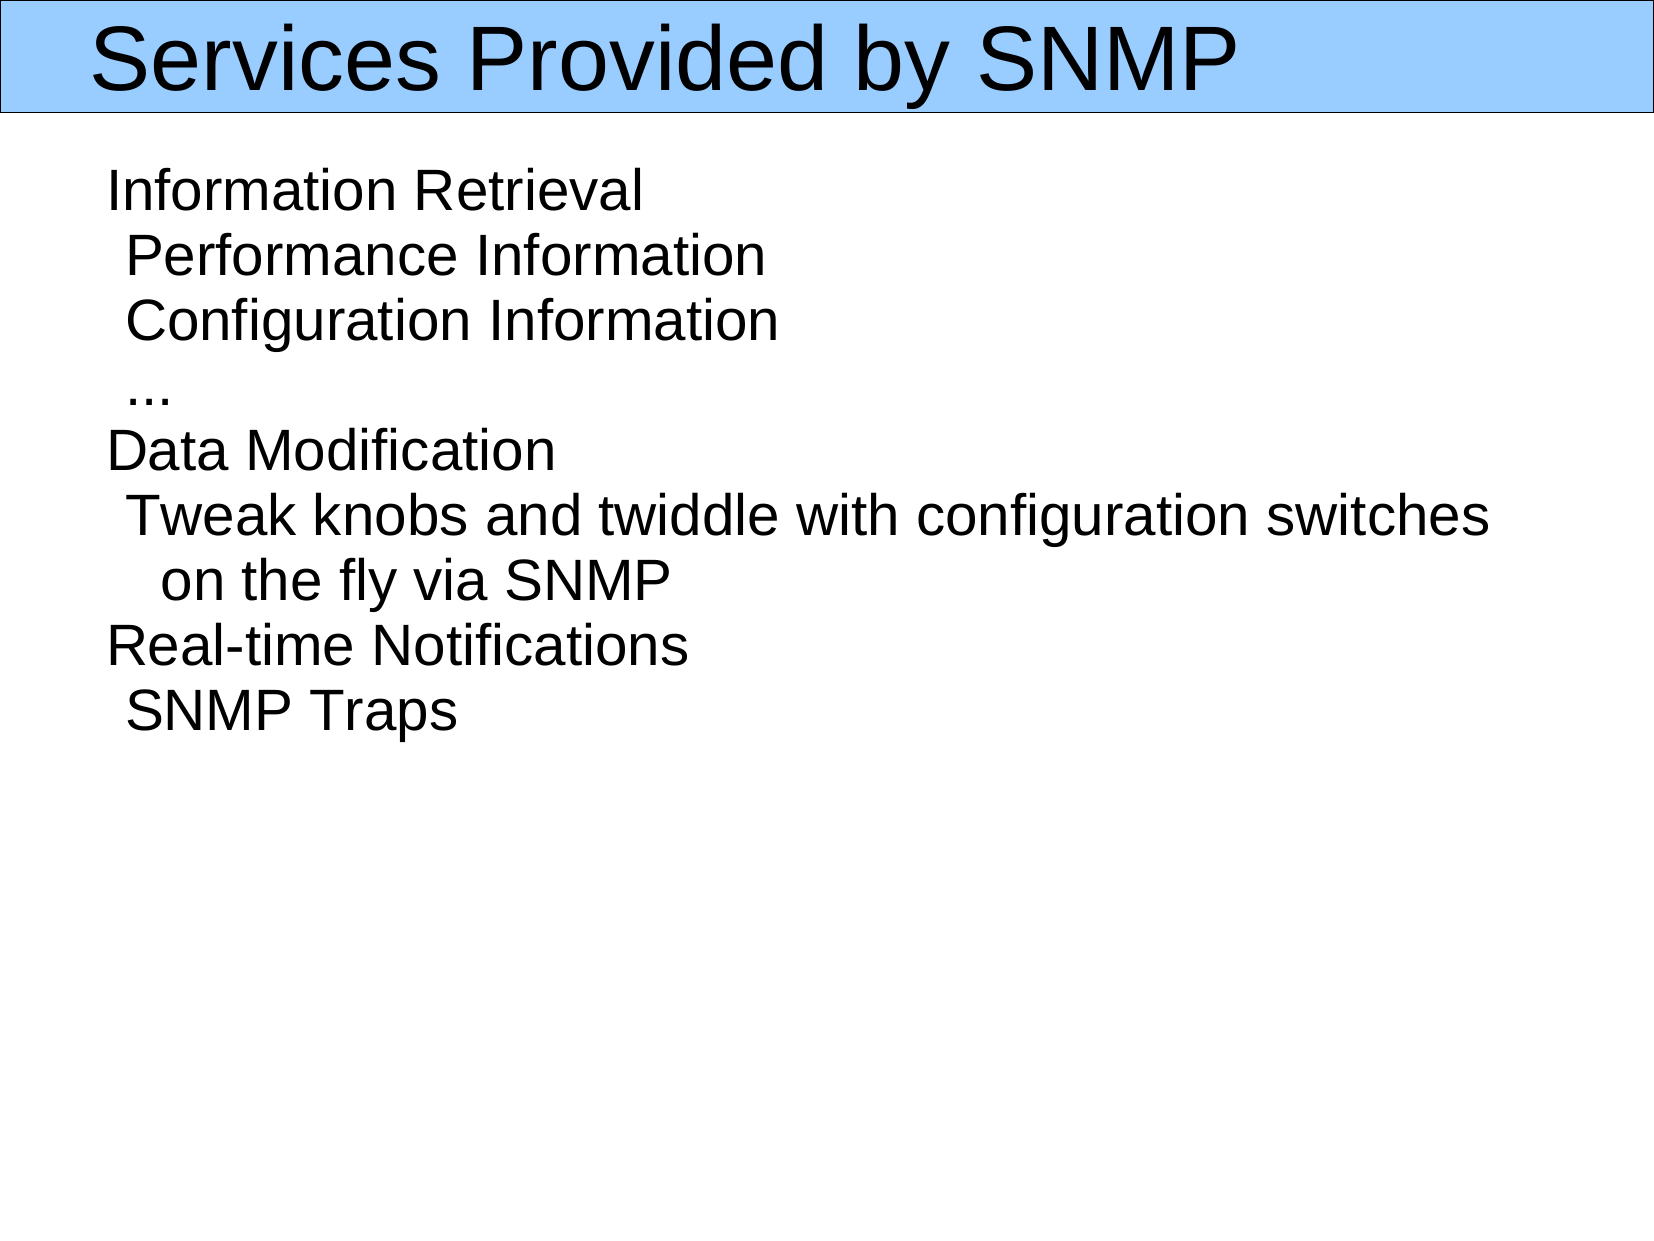

Services Provided by SNMP
 Information Retrieval
Performance Information
Configuration Information
...
 Data Modification
Tweak knobs and twiddle with configuration switches on the fly via SNMP
 Real-time Notifications
SNMP Traps